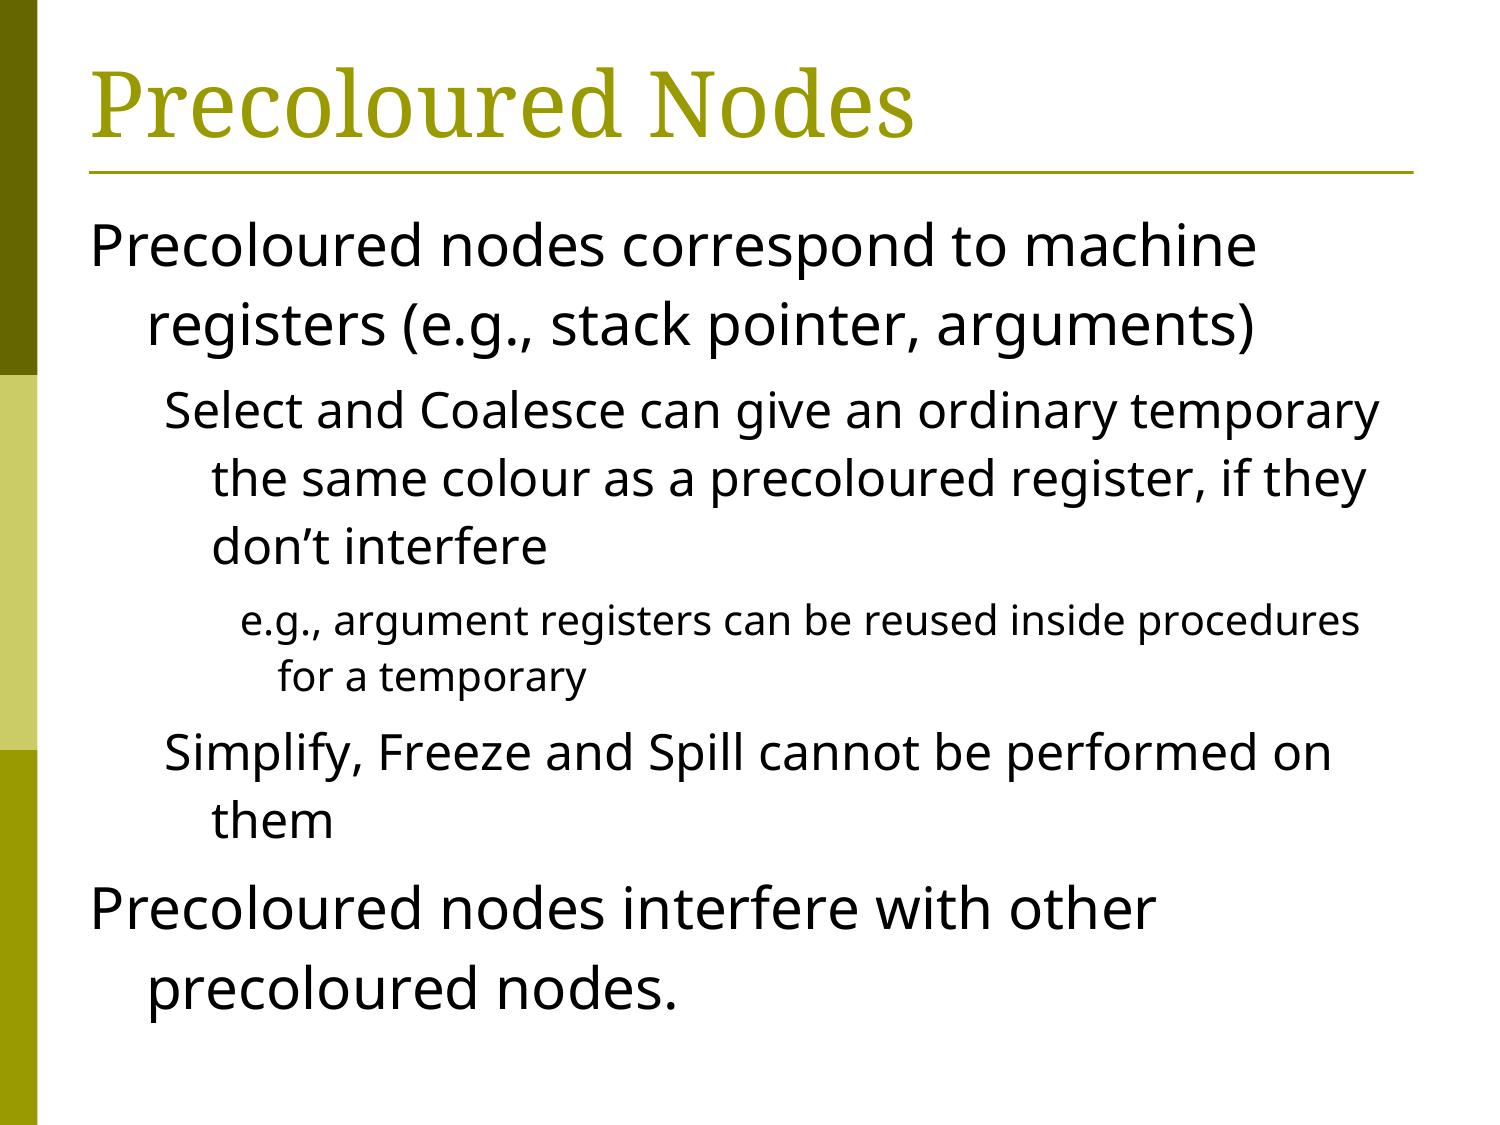

# Precoloured Nodes
Precoloured nodes correspond to machine registers (e.g., stack pointer, arguments)
Select and Coalesce can give an ordinary temporary the same colour as a precoloured register, if they don’t interfere
e.g., argument registers can be reused inside procedures for a temporary
Simplify, Freeze and Spill cannot be performed on them
Precoloured nodes interfere with other precoloured nodes.